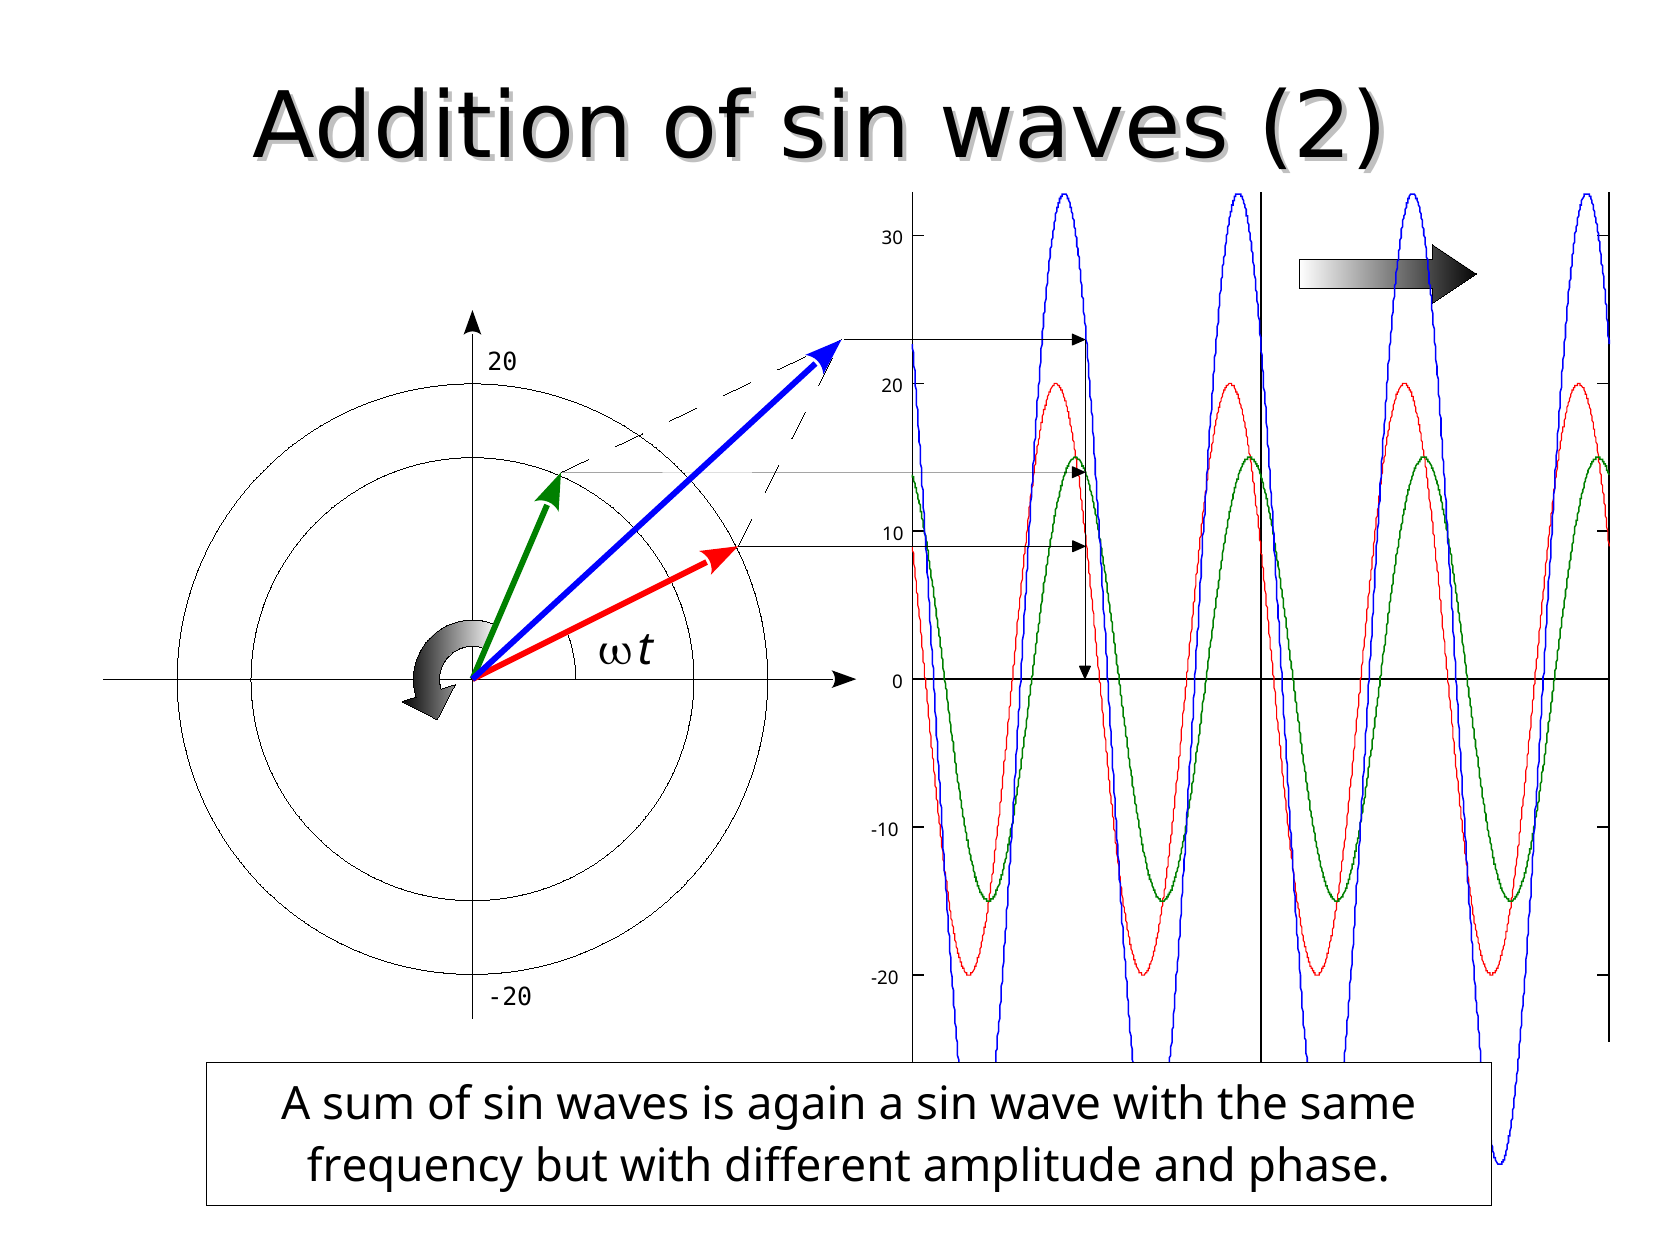

# Addition of sin waves (2)
30
20
10
0
-10
-20
-30
20
-20
A sum of sin waves is again a sin wave with the same frequency but with different amplitude and phase.